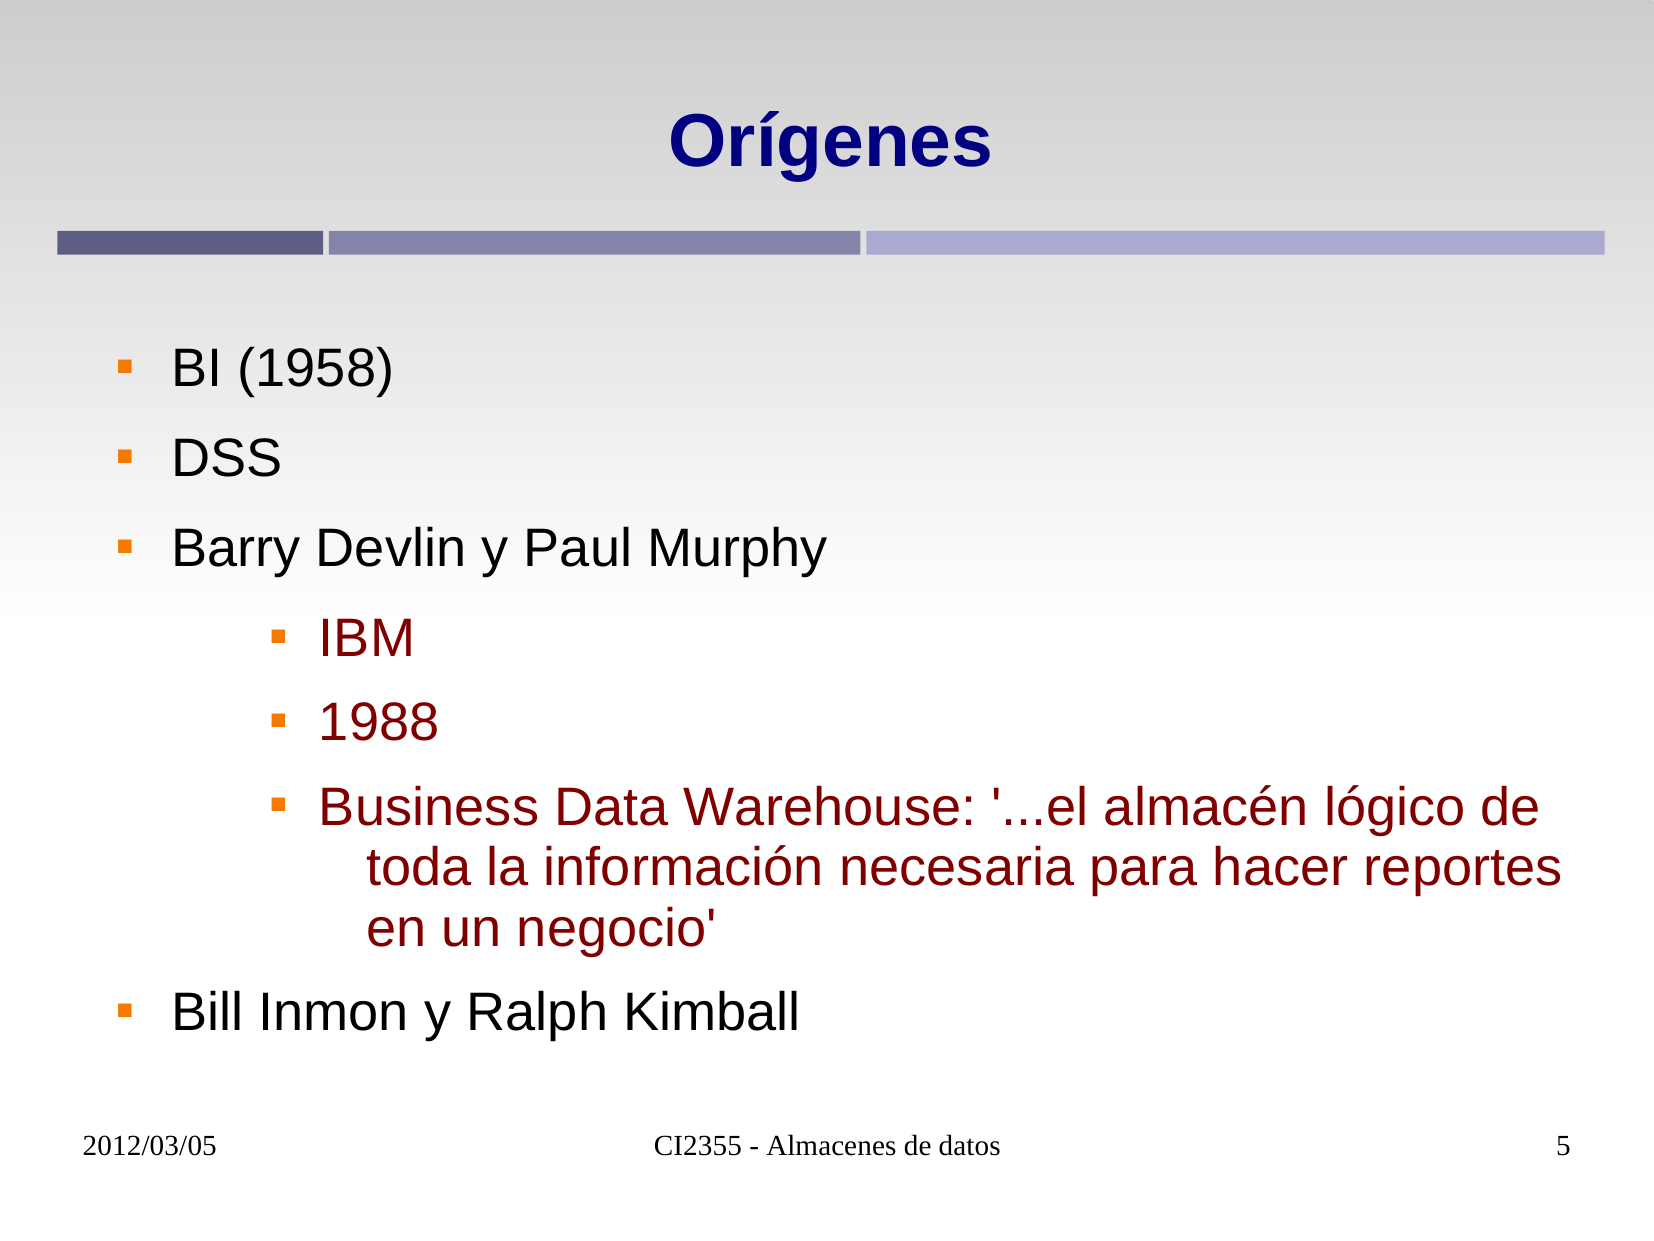

# Orígenes
BI (1958)
DSS
Barry Devlin y Paul Murphy
IBM
1988
Business Data Warehouse: '...el almacén lógico de toda la información necesaria para hacer reportes en un negocio'
Bill Inmon y Ralph Kimball
2012/03/05
CI2355 - Almacenes de datos
5